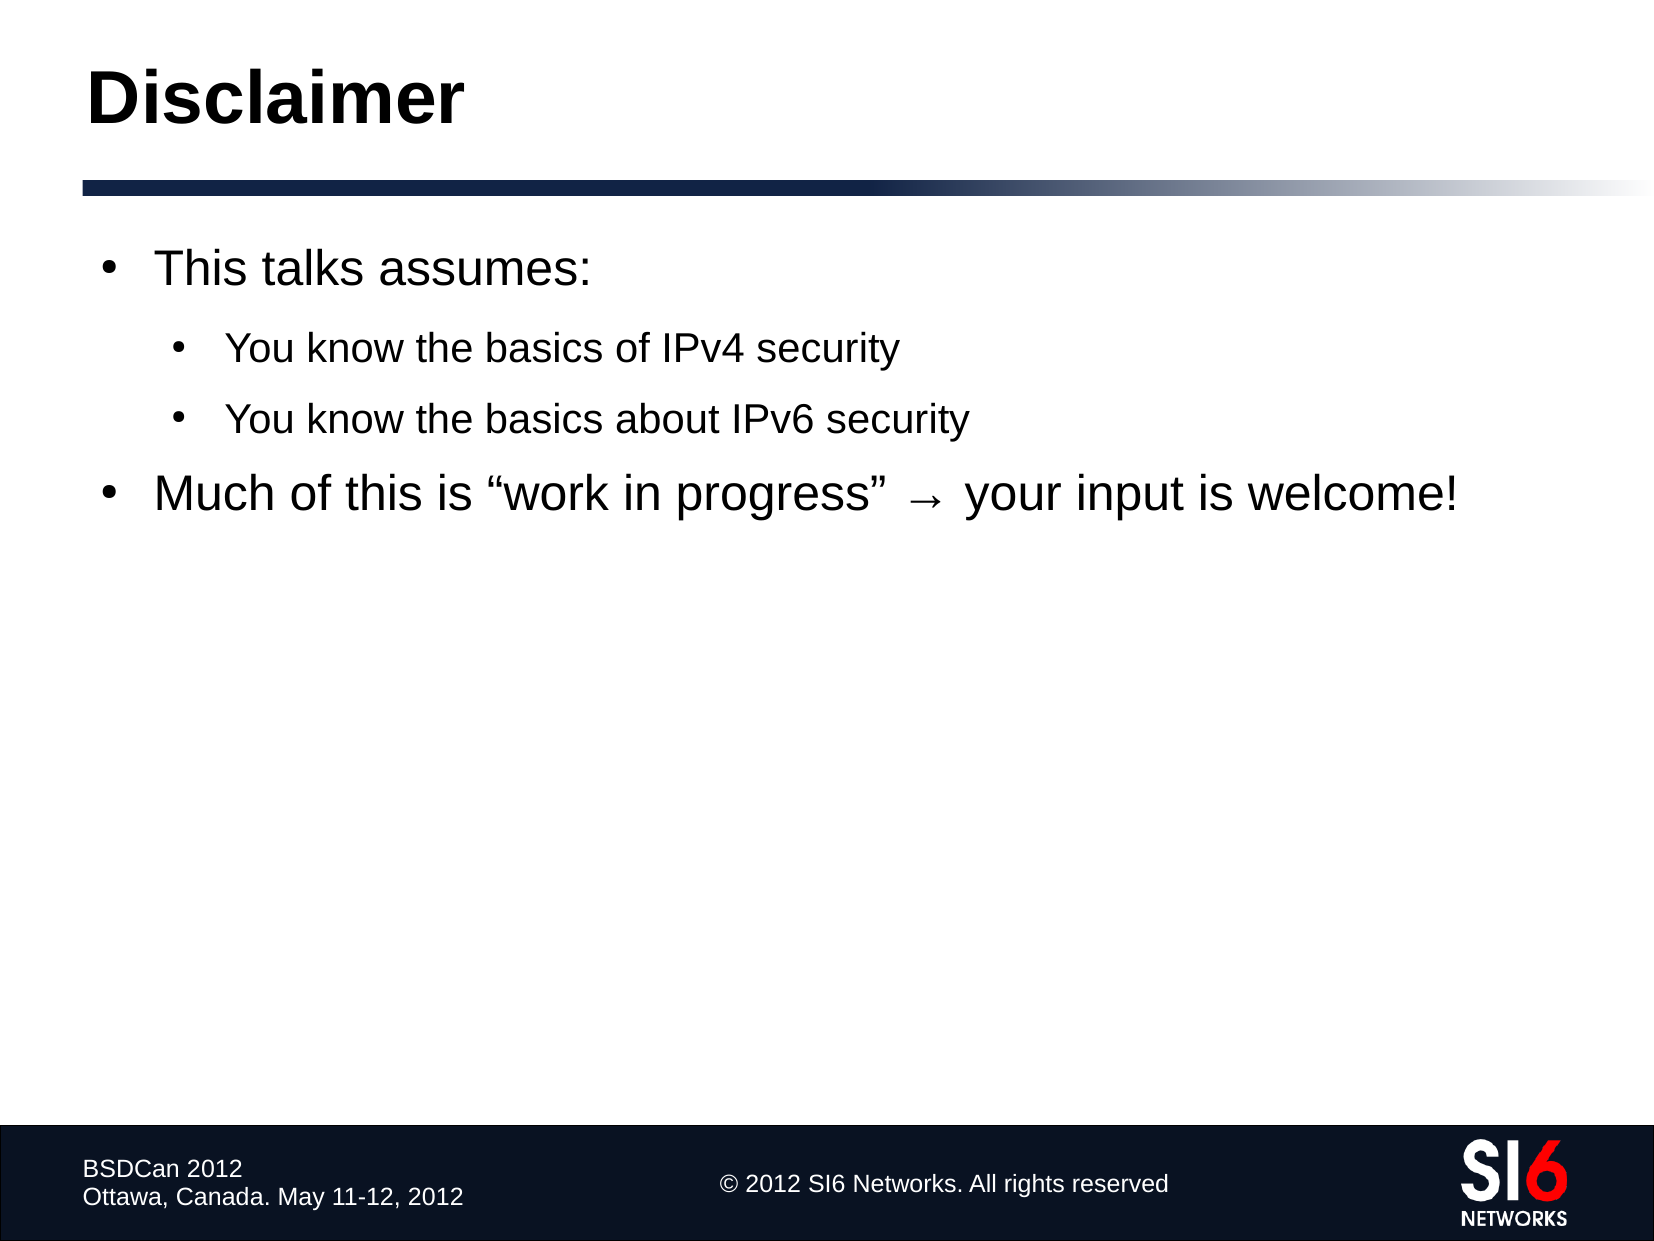

# Disclaimer
This talks assumes:
You know the basics of IPv4 security
You know the basics about IPv6 security
Much of this is “work in progress” → your input is welcome!